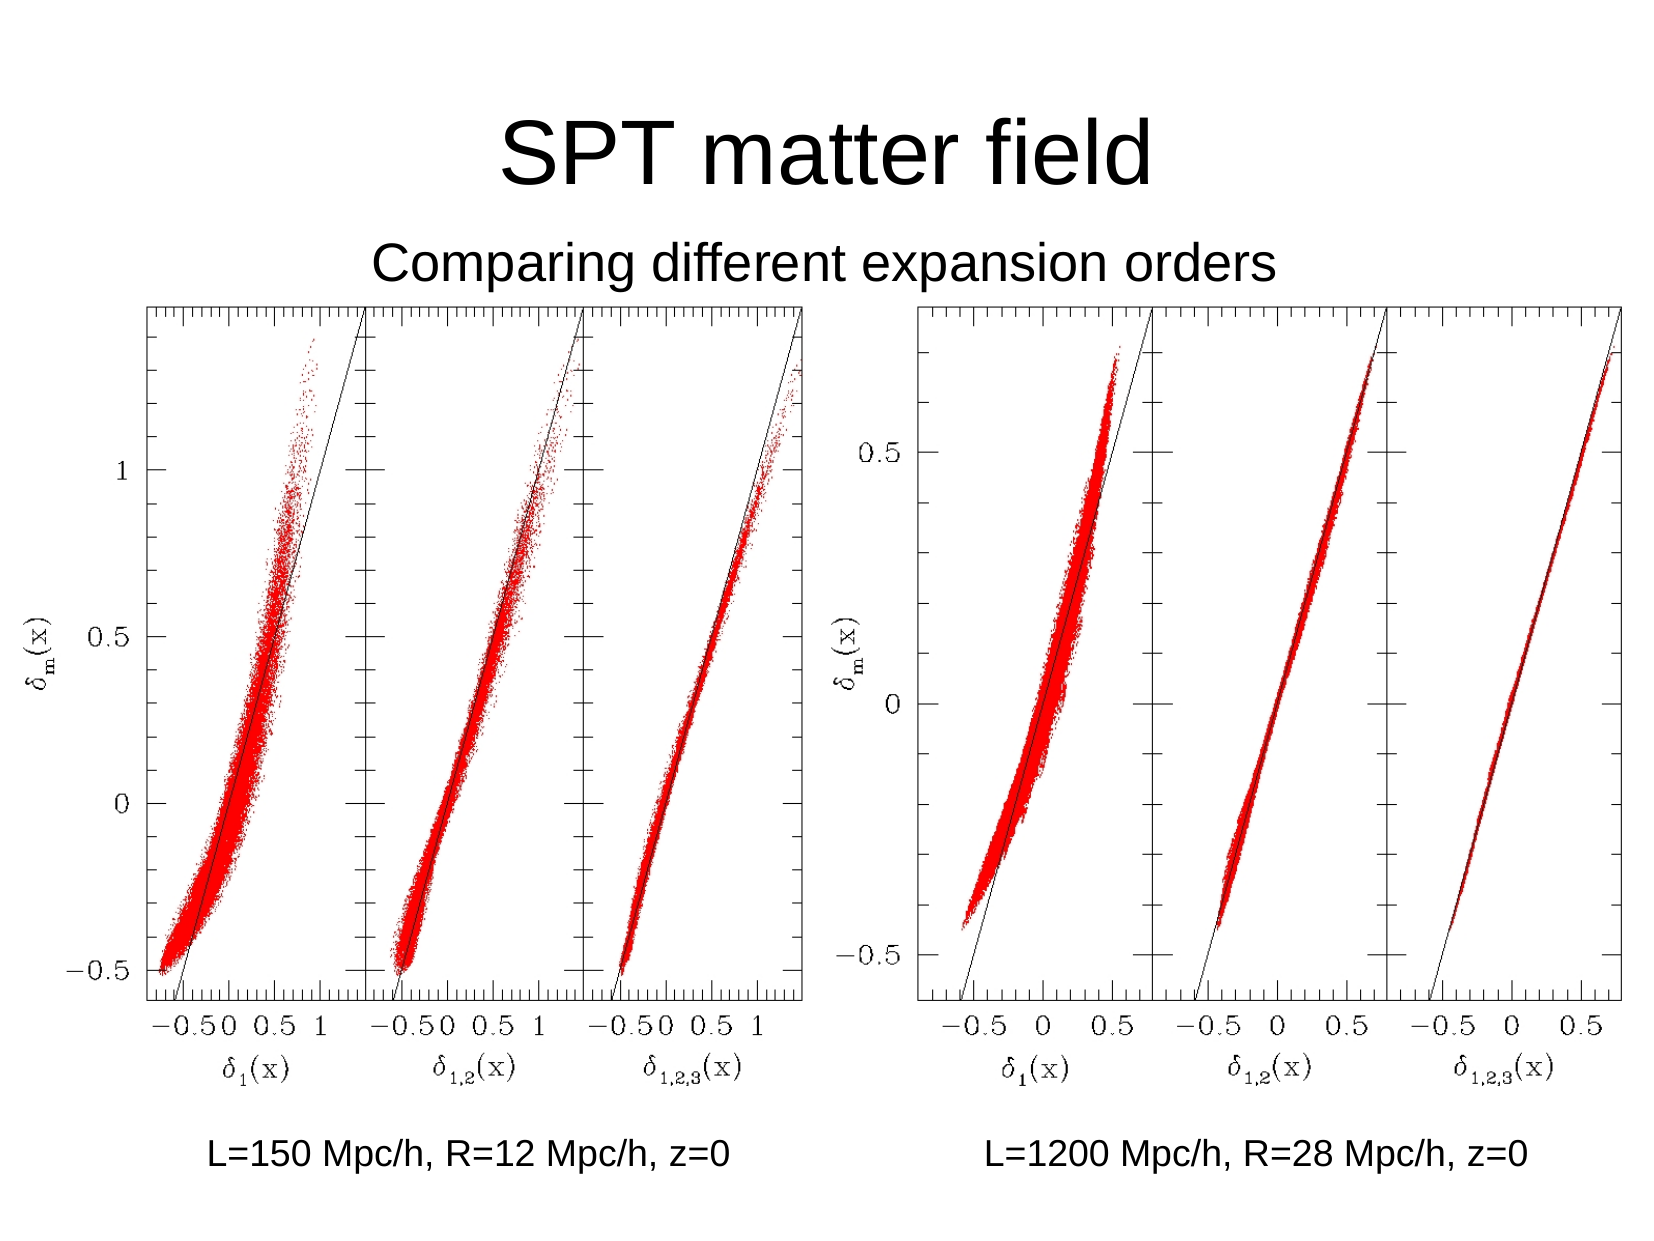

# SPT matter field
Comparing different expansion orders
L=150 Mpc/h, R=12 Mpc/h, z=0
L=1200 Mpc/h, R=28 Mpc/h, z=0